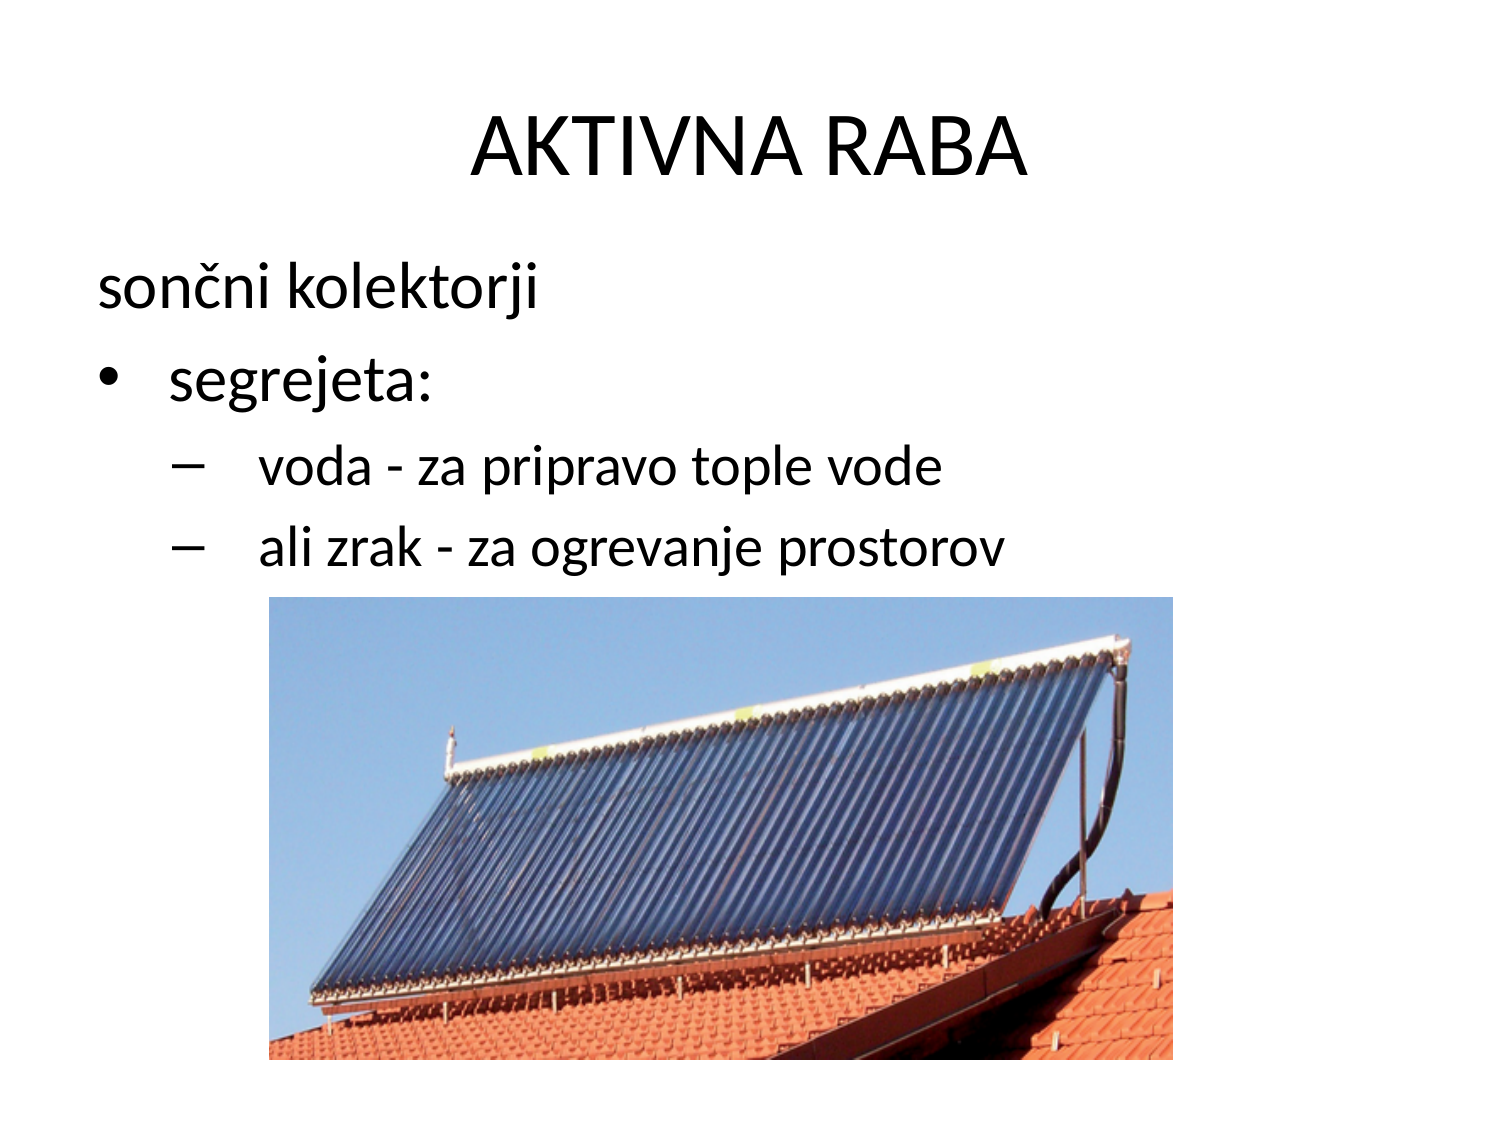

# AKTIVNA RABA
sončni kolektorji
 segrejeta:
 voda - za pripravo tople vode
 ali zrak - za ogrevanje prostorov